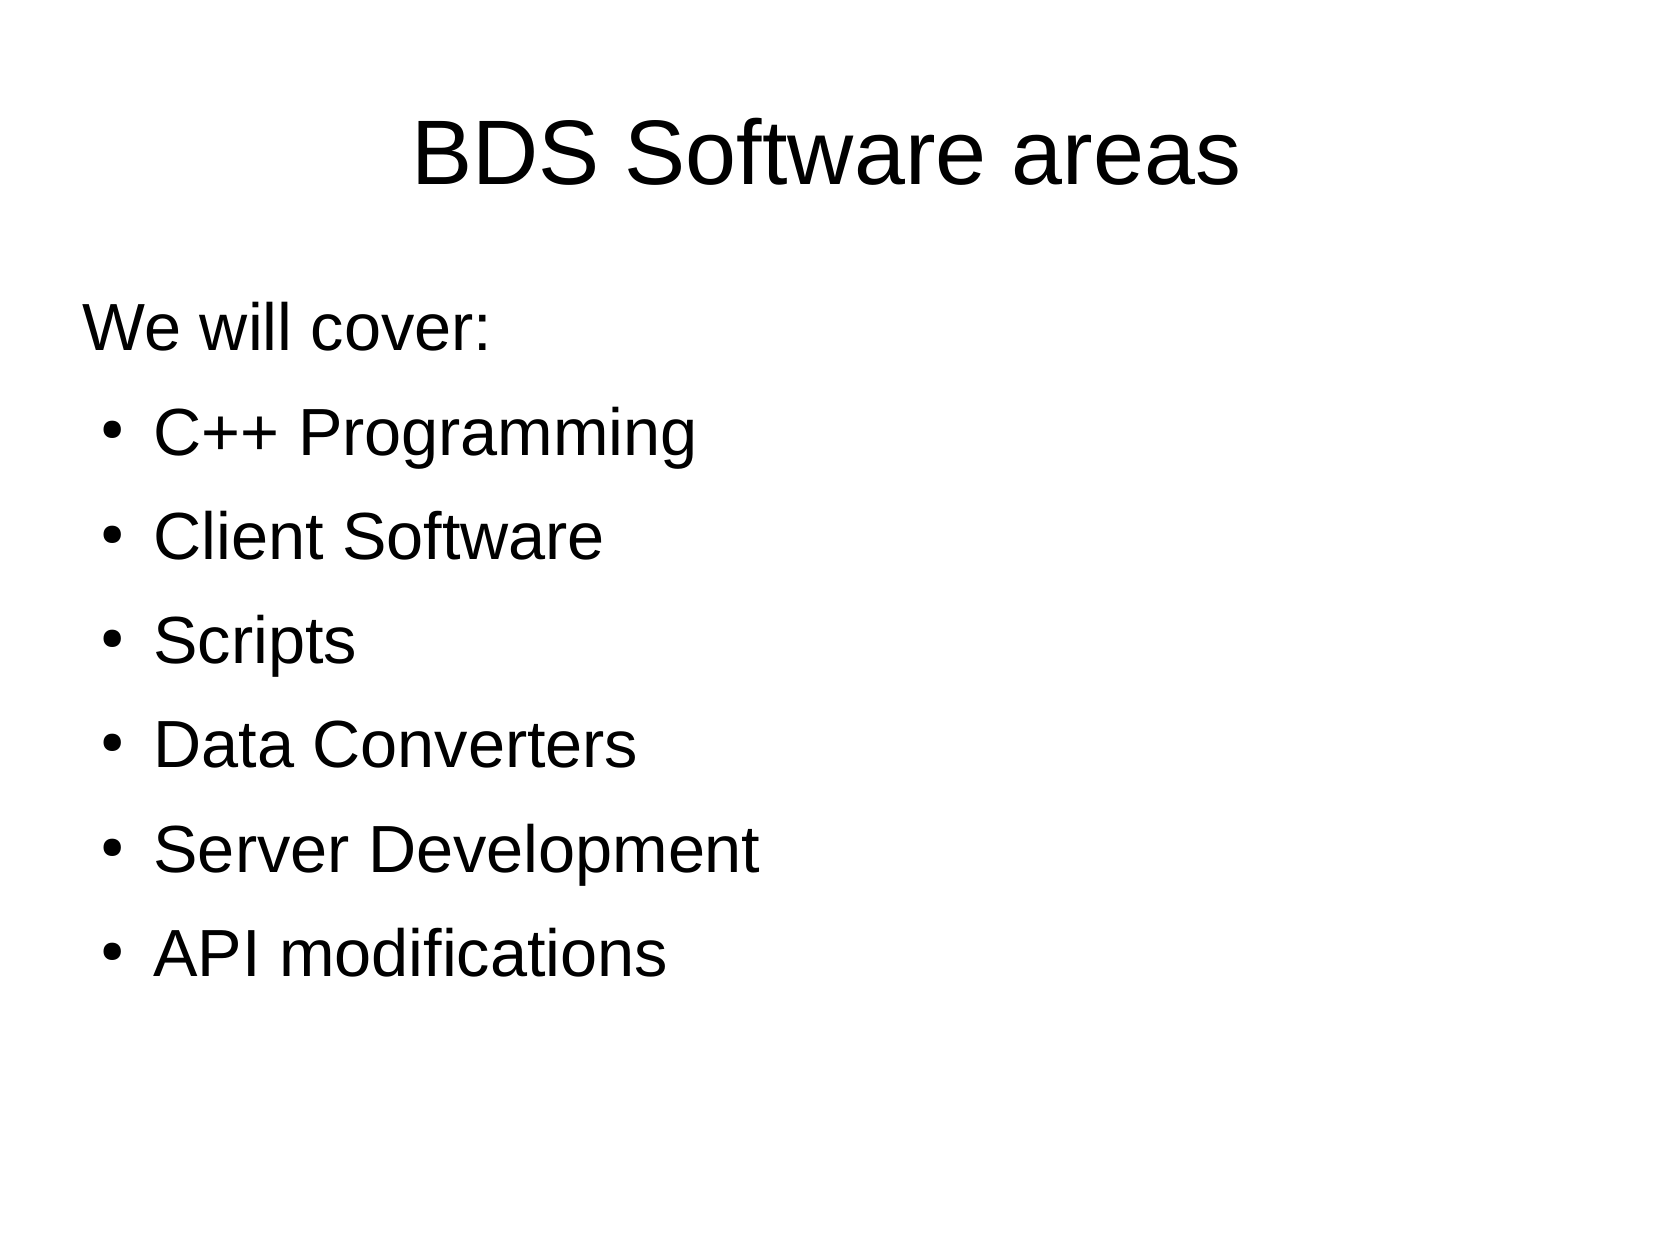

# BDS Software areas
We will cover:
C++ Programming
Client Software
Scripts
Data Converters
Server Development
API modifications